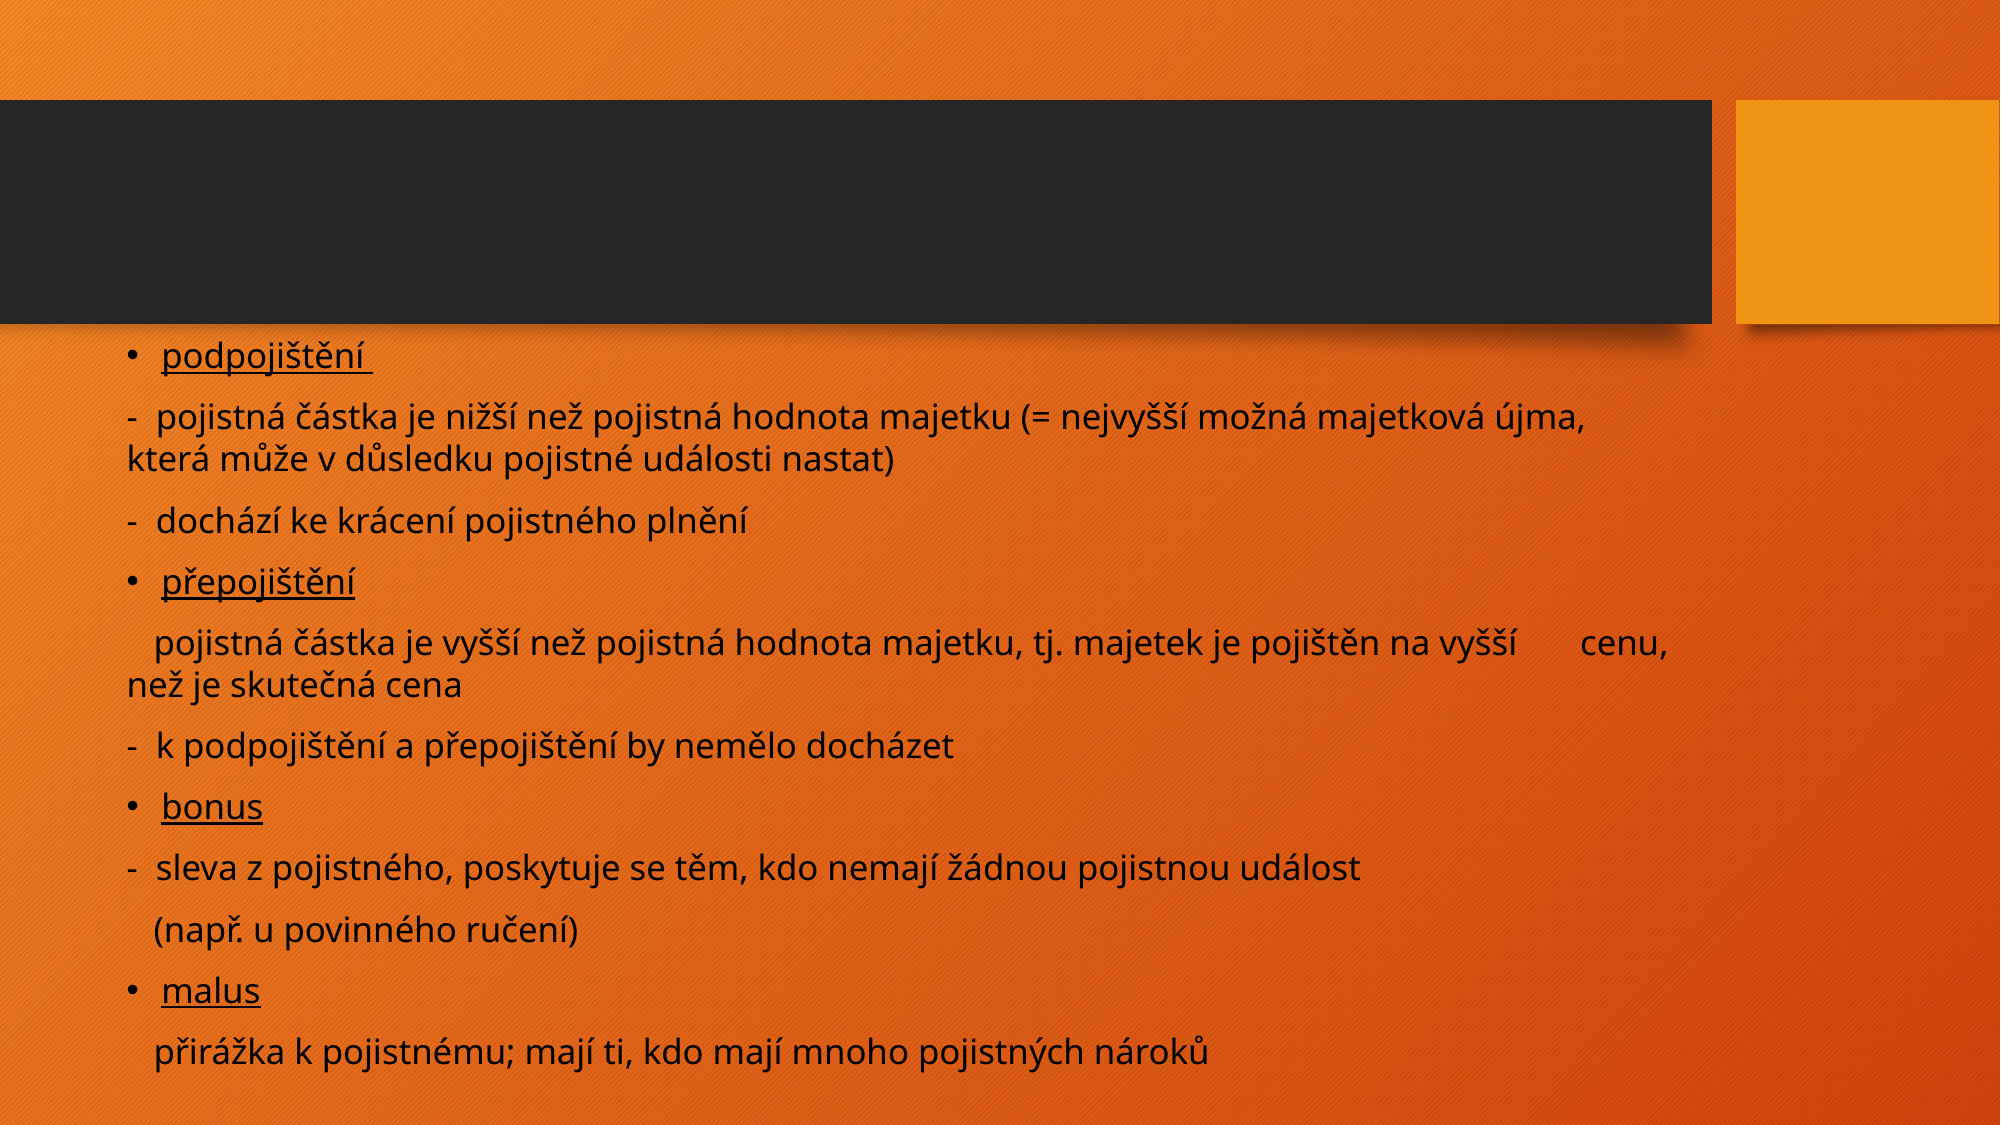

#
podpojištění
- pojistná částka je nižší než pojistná hodnota majetku (= nejvyšší možná majetková újma, která může v důsledku pojistné události nastat)
- dochází ke krácení pojistného plnění
přepojištění
 pojistná částka je vyšší než pojistná hodnota majetku, tj. majetek je pojištěn na vyšší cenu, než je skutečná cena
- k podpojištění a přepojištění by nemělo docházet
bonus
- sleva z pojistného, poskytuje se těm, kdo nemají žádnou pojistnou událost
 (např. u povinného ručení)
malus
 přirážka k pojistnému; mají ti, kdo mají mnoho pojistných nároků